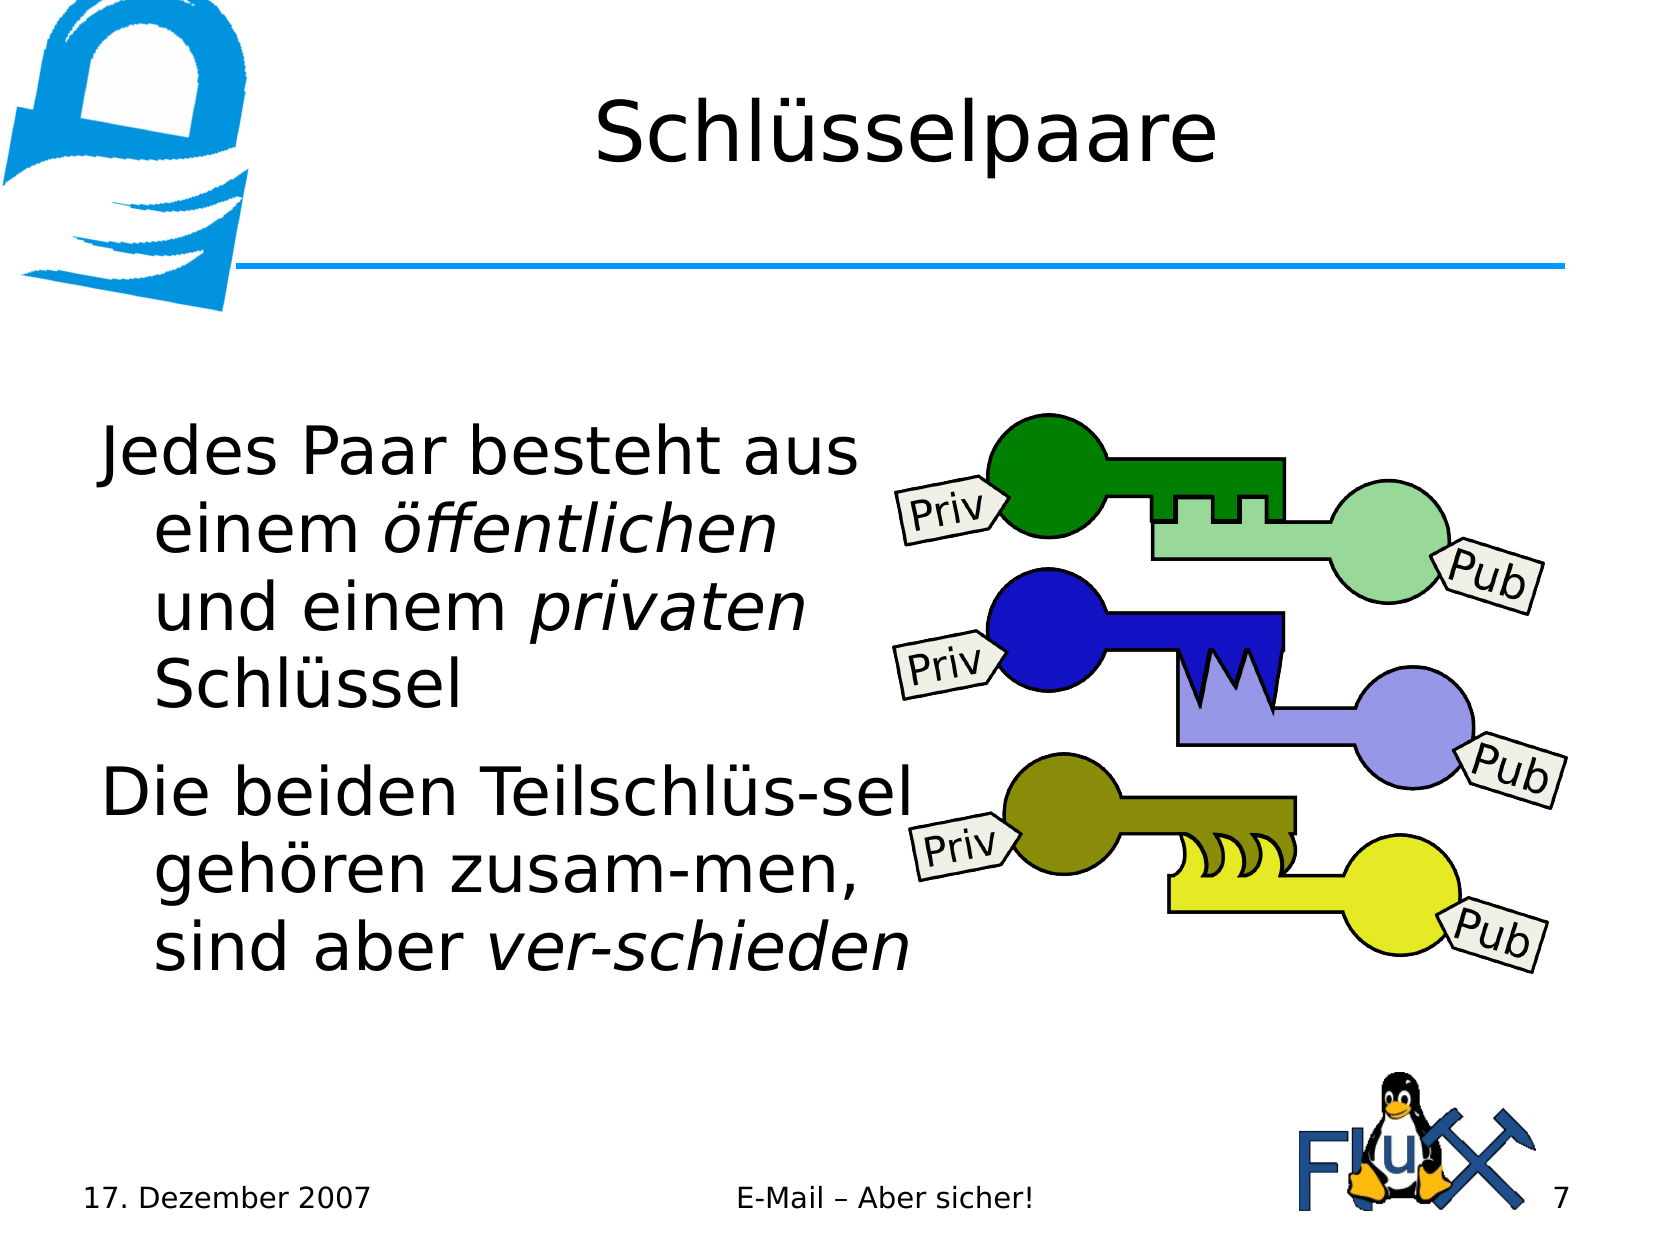

# Schlüsselpaare
Jedes Paar besteht aus einem öffentlichen und einem privaten Schlüssel
Die beiden Teilschlüs-sel gehören zusam-men, sind aber ver-schieden
17. Dezember 2007
E-Mail – Aber sicher!
7